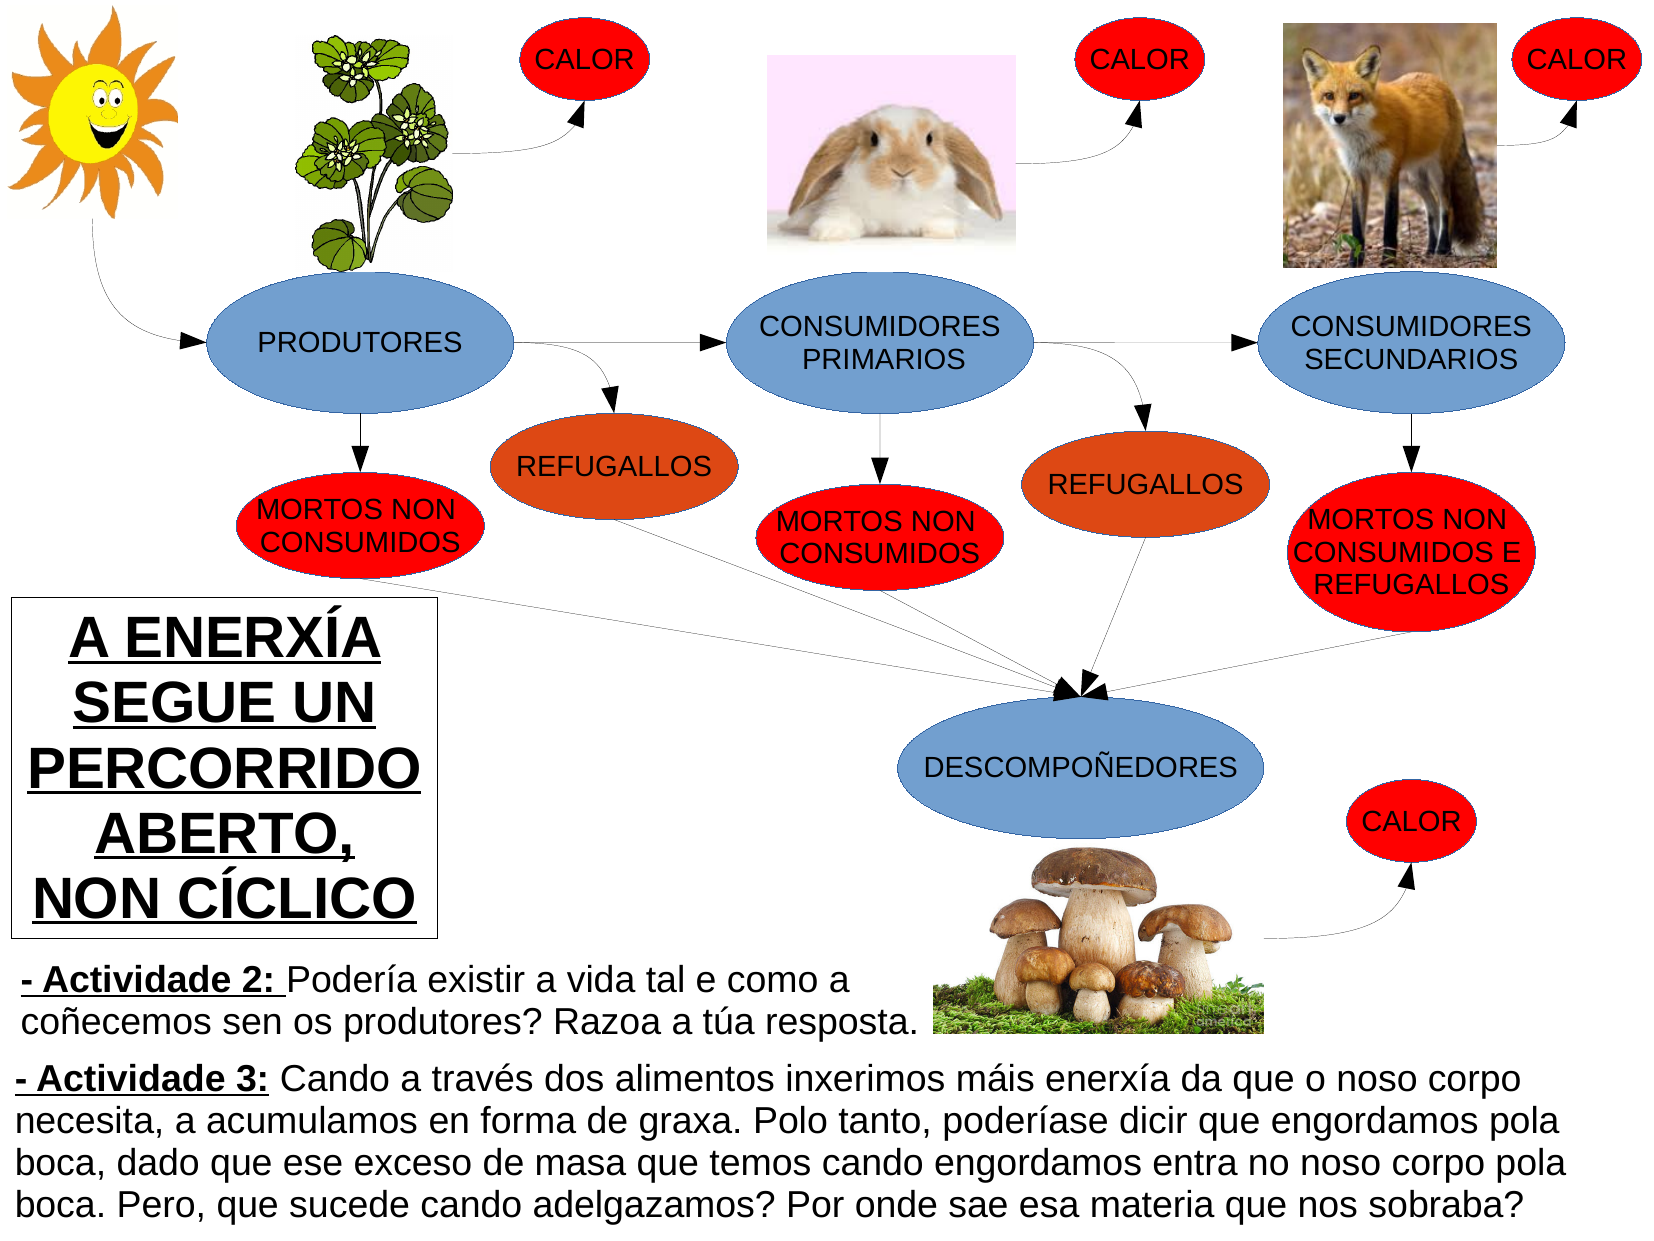

CALOR
CALOR
CALOR
PRODUTORES
CONSUMIDORES
 PRIMARIOS
CONSUMIDORES
SECUNDARIOS
REFUGALLOS
REFUGALLOS
MORTOS NON
CONSUMIDOS
MORTOS NON
CONSUMIDOS E
REFUGALLOS
MORTOS NON
CONSUMIDOS
A ENERXÍA SEGUE UN PERCORRIDO ABERTO, NON CÍCLICO
DESCOMPOÑEDORES
CALOR
- Actividade 2: Podería existir a vida tal e como a coñecemos sen os produtores? Razoa a túa resposta.
- Actividade 3: Cando a través dos alimentos inxerimos máis enerxía da que o noso corpo necesita, a acumulamos en forma de graxa. Polo tanto, poderíase dicir que engordamos pola boca, dado que ese exceso de masa que temos cando engordamos entra no noso corpo pola boca. Pero, que sucede cando adelgazamos? Por onde sae esa materia que nos sobraba?